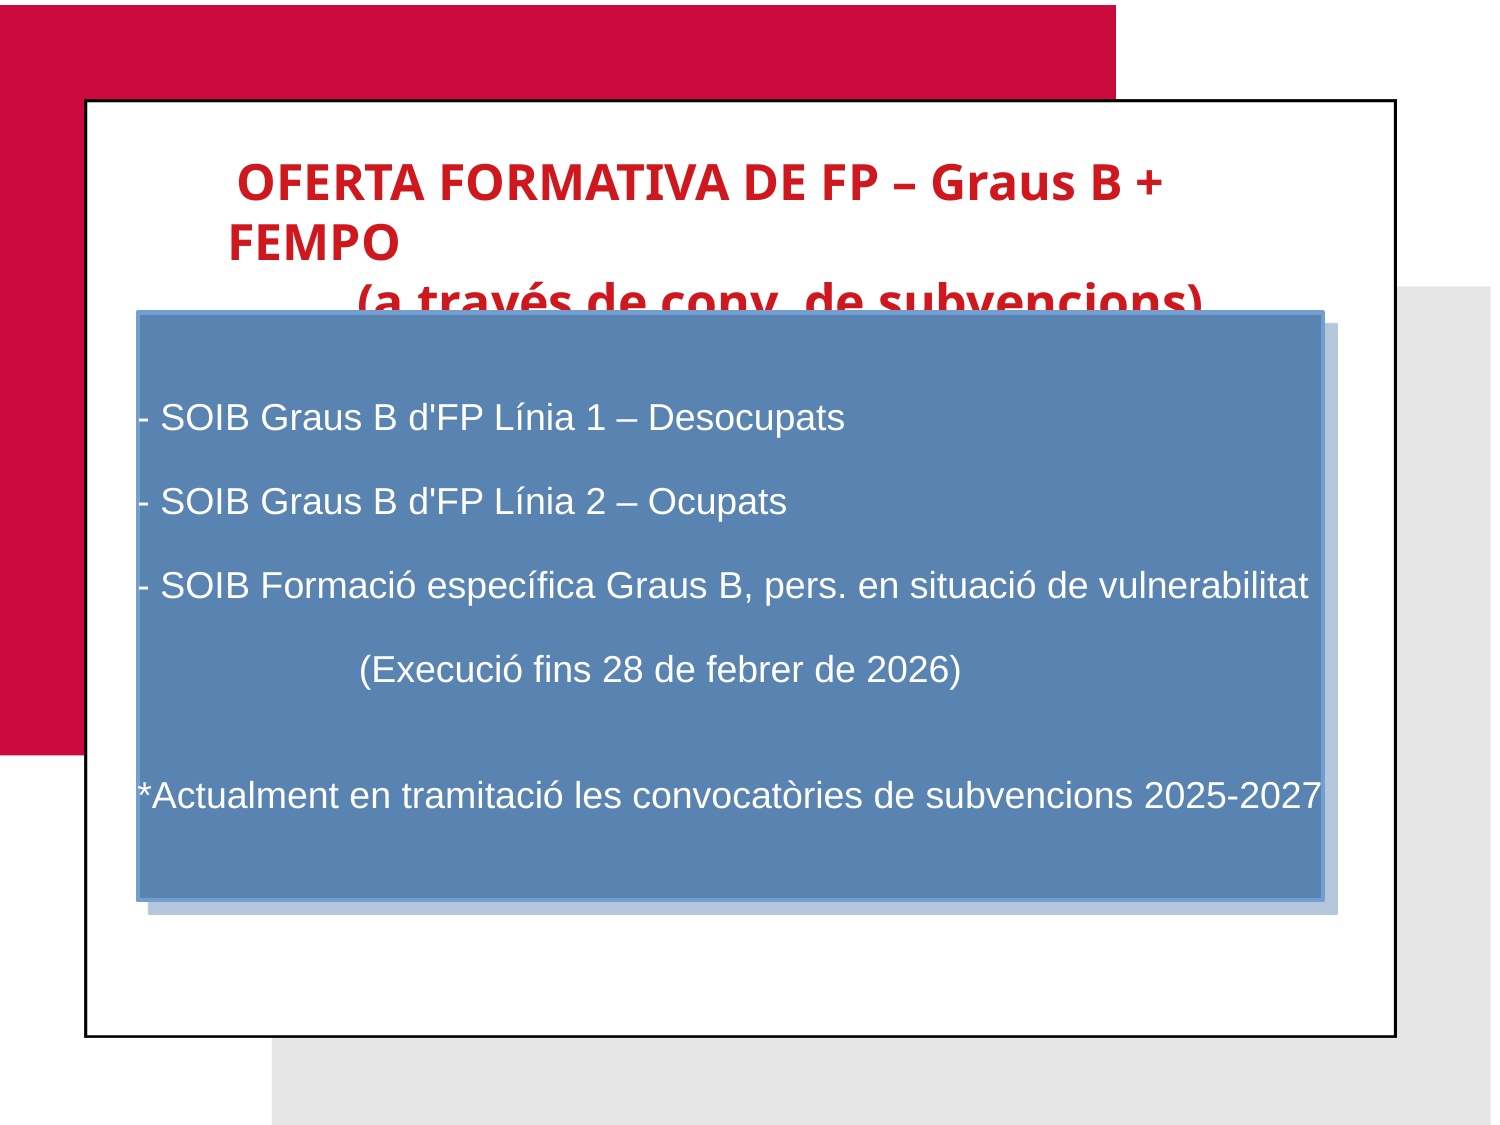

OFERTA FORMATIVA DE FP – Graus B + FEMPO
 (a través de conv. de subvencions)
- SOIB Graus B d'FP Línia 1 – Desocupats
- SOIB Graus B d'FP Línia 2 – Ocupats
- SOIB Formació específica Graus B, pers. en situació de vulnerabilitat
			(Execució fins 28 de febrer de 2026)
*Actualment en tramitació les convocatòries de subvencions 2025-2027